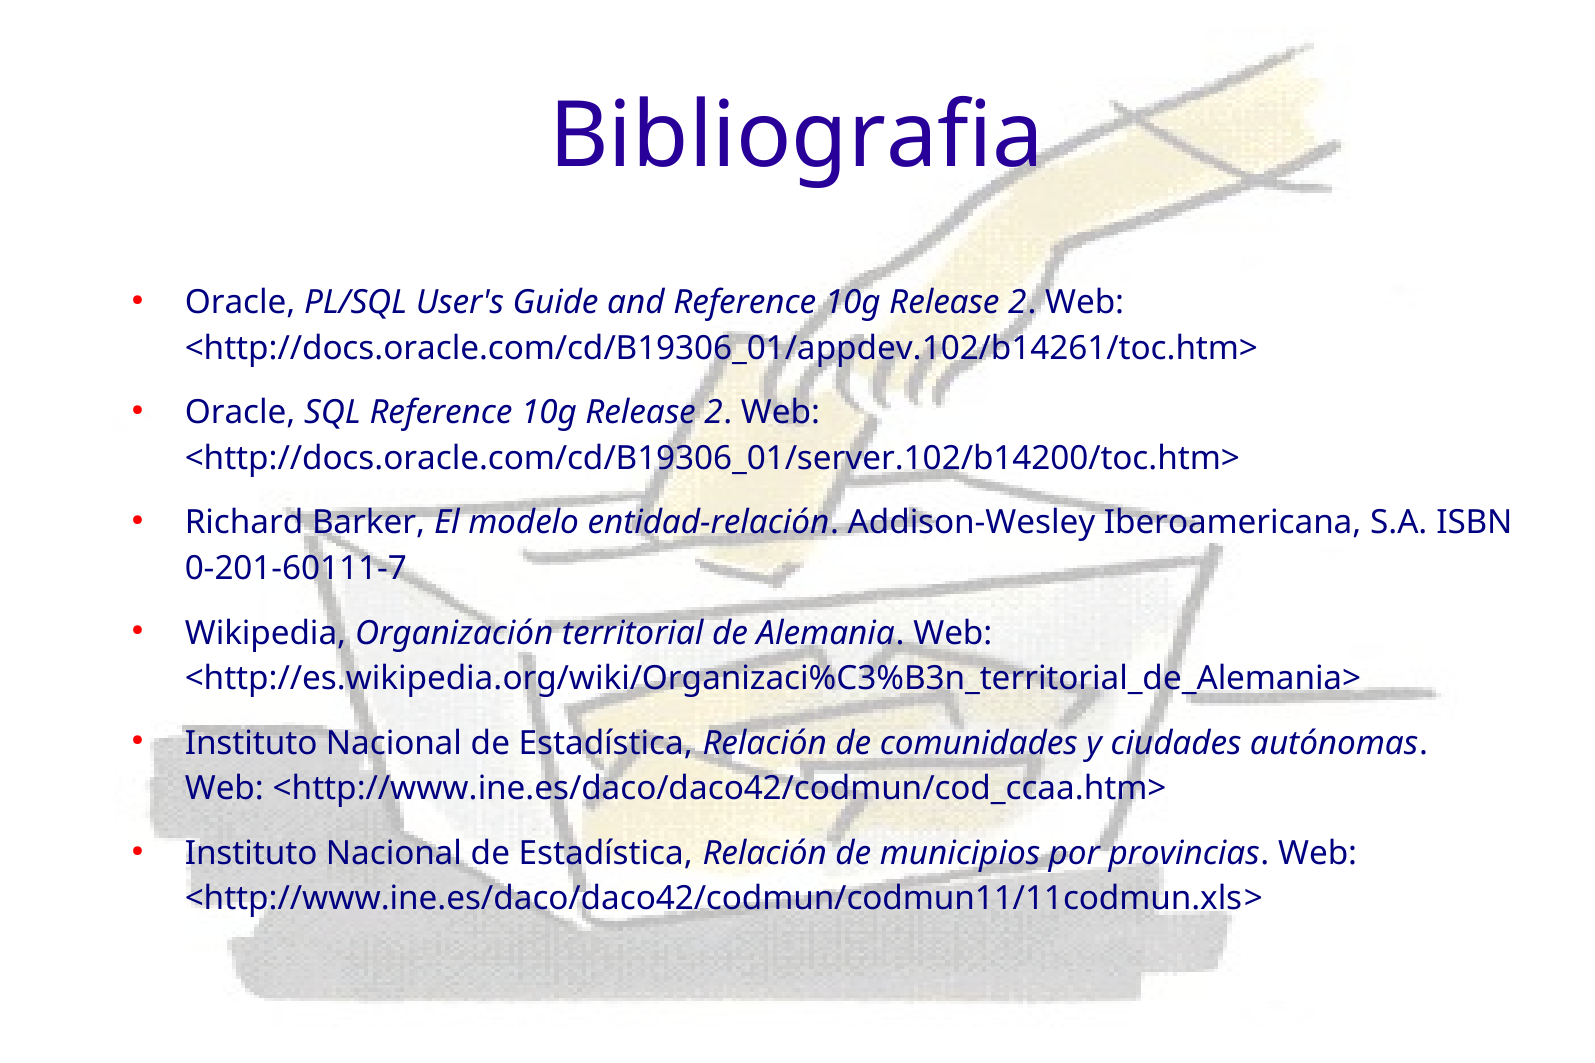

# Bibliografia
Oracle, PL/SQL User's Guide and Reference 10g Release 2. Web: <http://docs.oracle.com/cd/B19306_01/appdev.102/b14261/toc.htm>
Oracle, SQL Reference 10g Release 2. Web: <http://docs.oracle.com/cd/B19306_01/server.102/b14200/toc.htm>
Richard Barker, El modelo entidad-relación. Addison-Wesley Iberoamericana, S.A. ISBN 0-201-60111-7
Wikipedia, Organización territorial de Alemania. Web: <http://es.wikipedia.org/wiki/Organizaci%C3%B3n_territorial_de_Alemania>
Instituto Nacional de Estadística, Relación de comunidades y ciudades autónomas. Web: <http://www.ine.es/daco/daco42/codmun/cod_ccaa.htm>
Instituto Nacional de Estadística, Relación de municipios por provincias. Web: <http://www.ine.es/daco/daco42/codmun/codmun11/11codmun.xls>